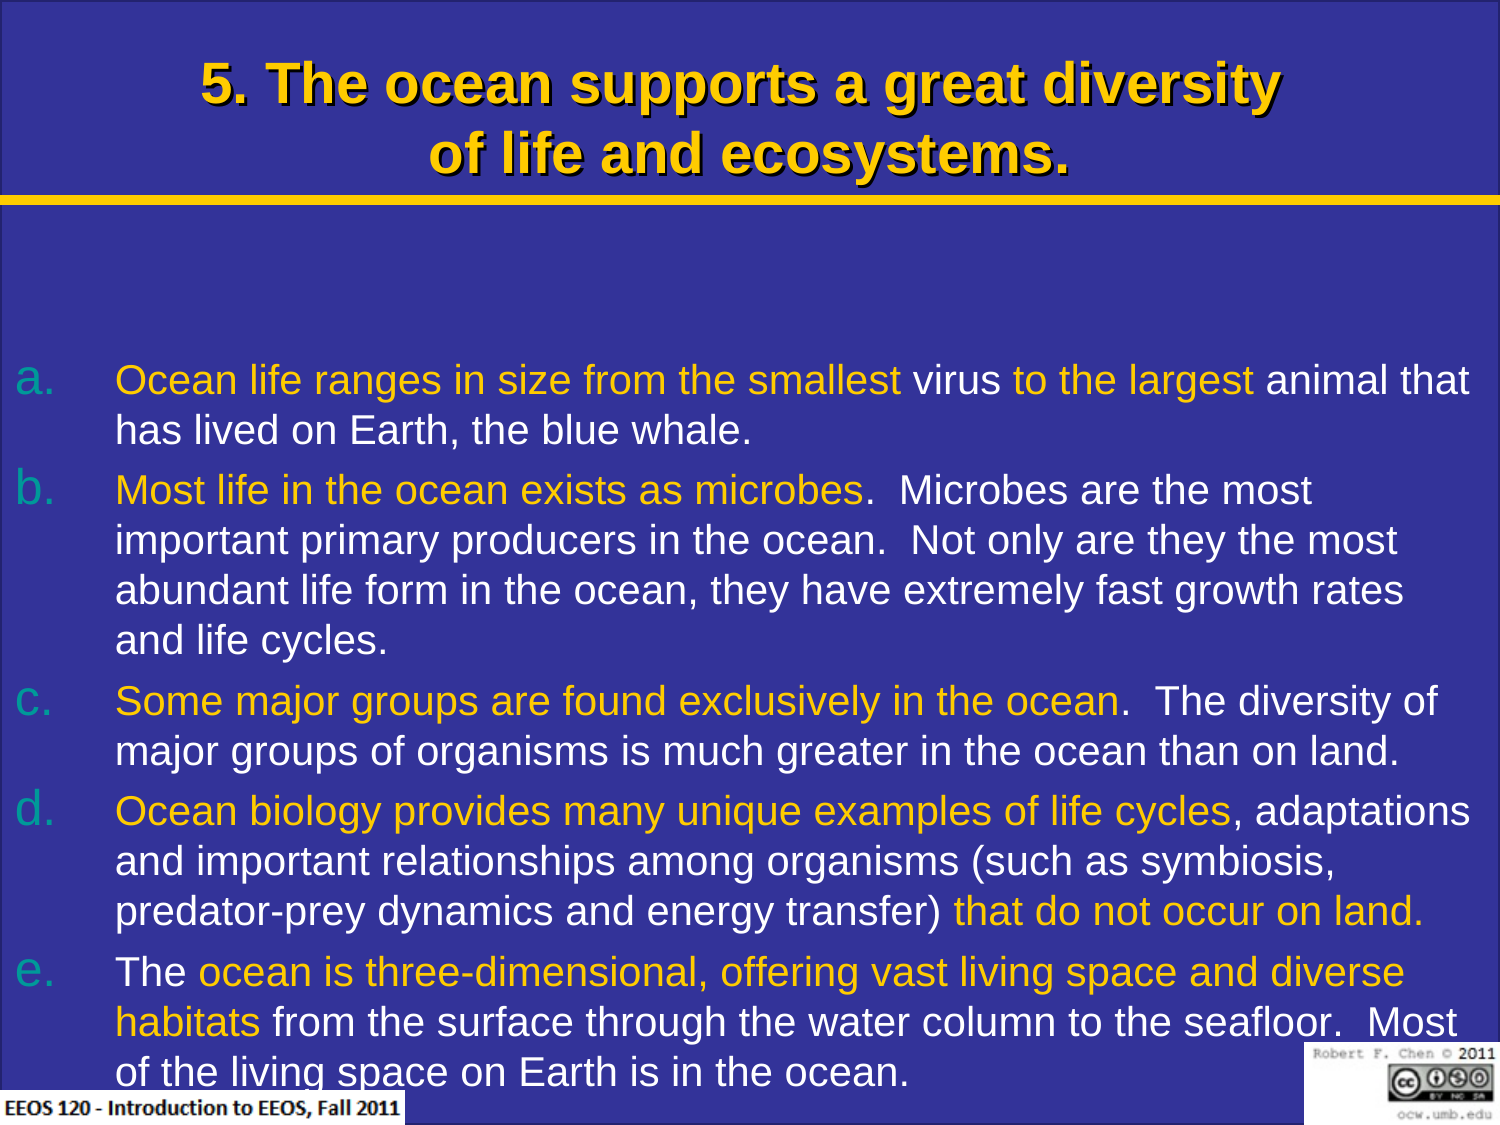

Ocean life ranges in size from the smallest virus to the largest animal that has lived on Earth, the blue whale.
Most life in the ocean exists as microbes. Microbes are the most important primary producers in the ocean. Not only are they the most abundant life form in the ocean, they have extremely fast growth rates and life cycles.
Some major groups are found exclusively in the ocean. The diversity of major groups of organisms is much greater in the ocean than on land.
Ocean biology provides many unique examples of life cycles, adaptations and important relationships among organisms (such as symbiosis, predator-prey dynamics and energy transfer) that do not occur on land.
The ocean is three-dimensional, offering vast living space and diverse habitats from the surface through the water column to the seafloor. Most of the living space on Earth is in the ocean.
5. The ocean supports a great diversity
of life and ecosystems.